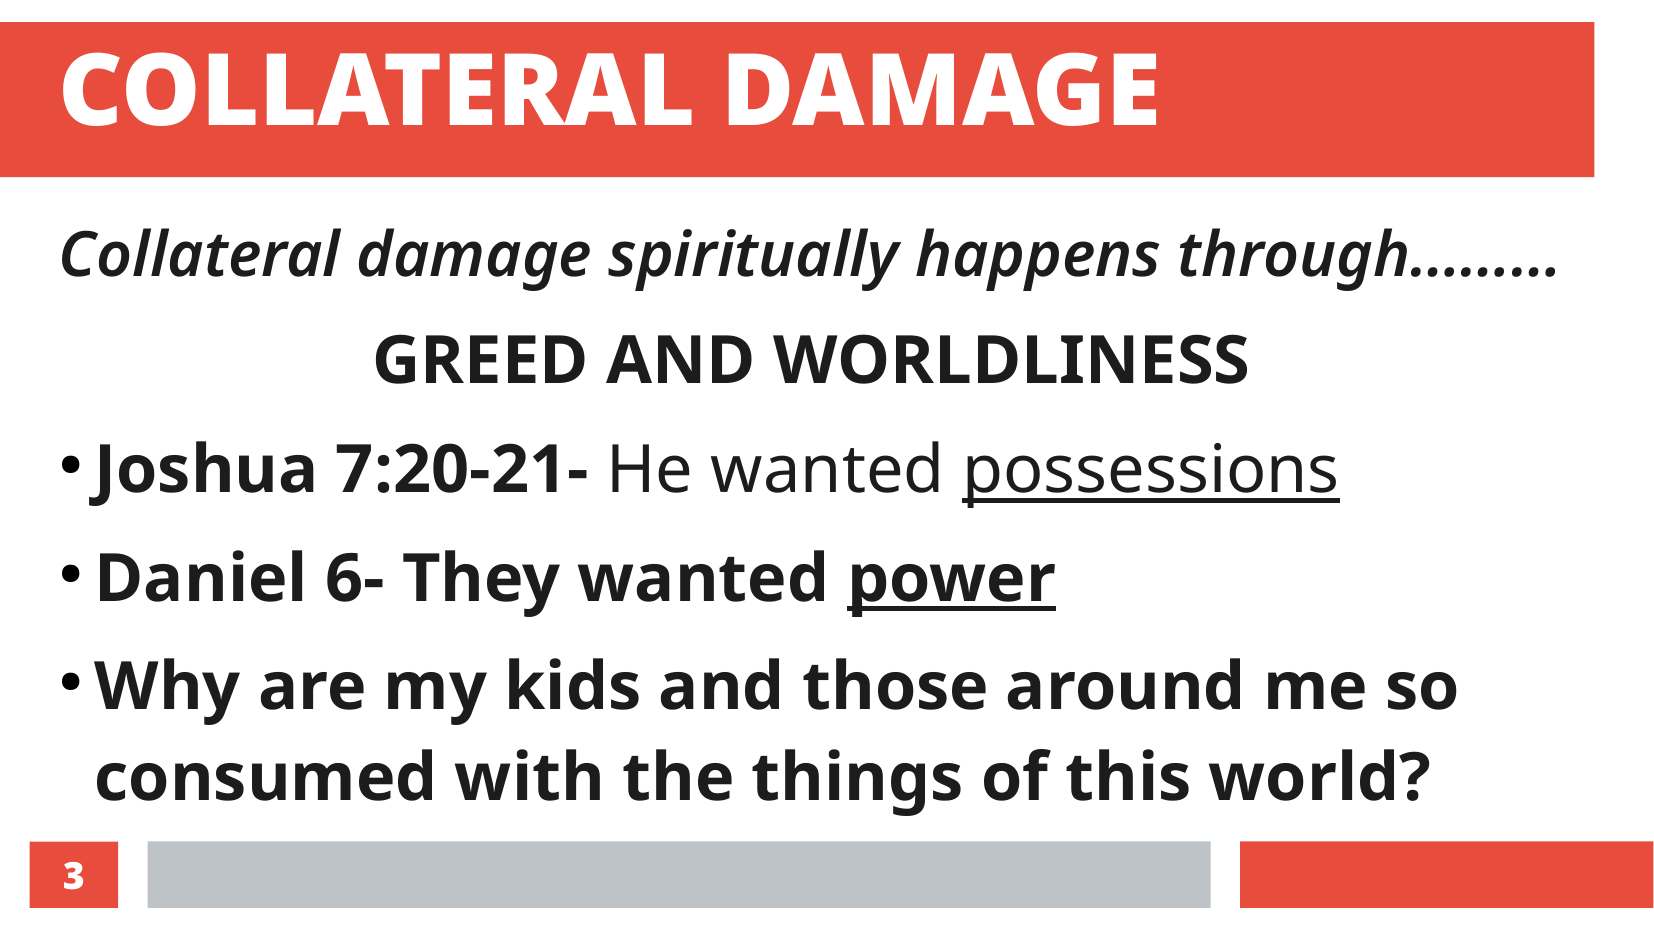

# COLLATERAL DAMAGE
Collateral damage spiritually happens through………
GREED AND WORLDLINESS
Joshua 7:20-21- He wanted possessions
Daniel 6- They wanted power
Why are my kids and those around me so consumed with the things of this world?
3